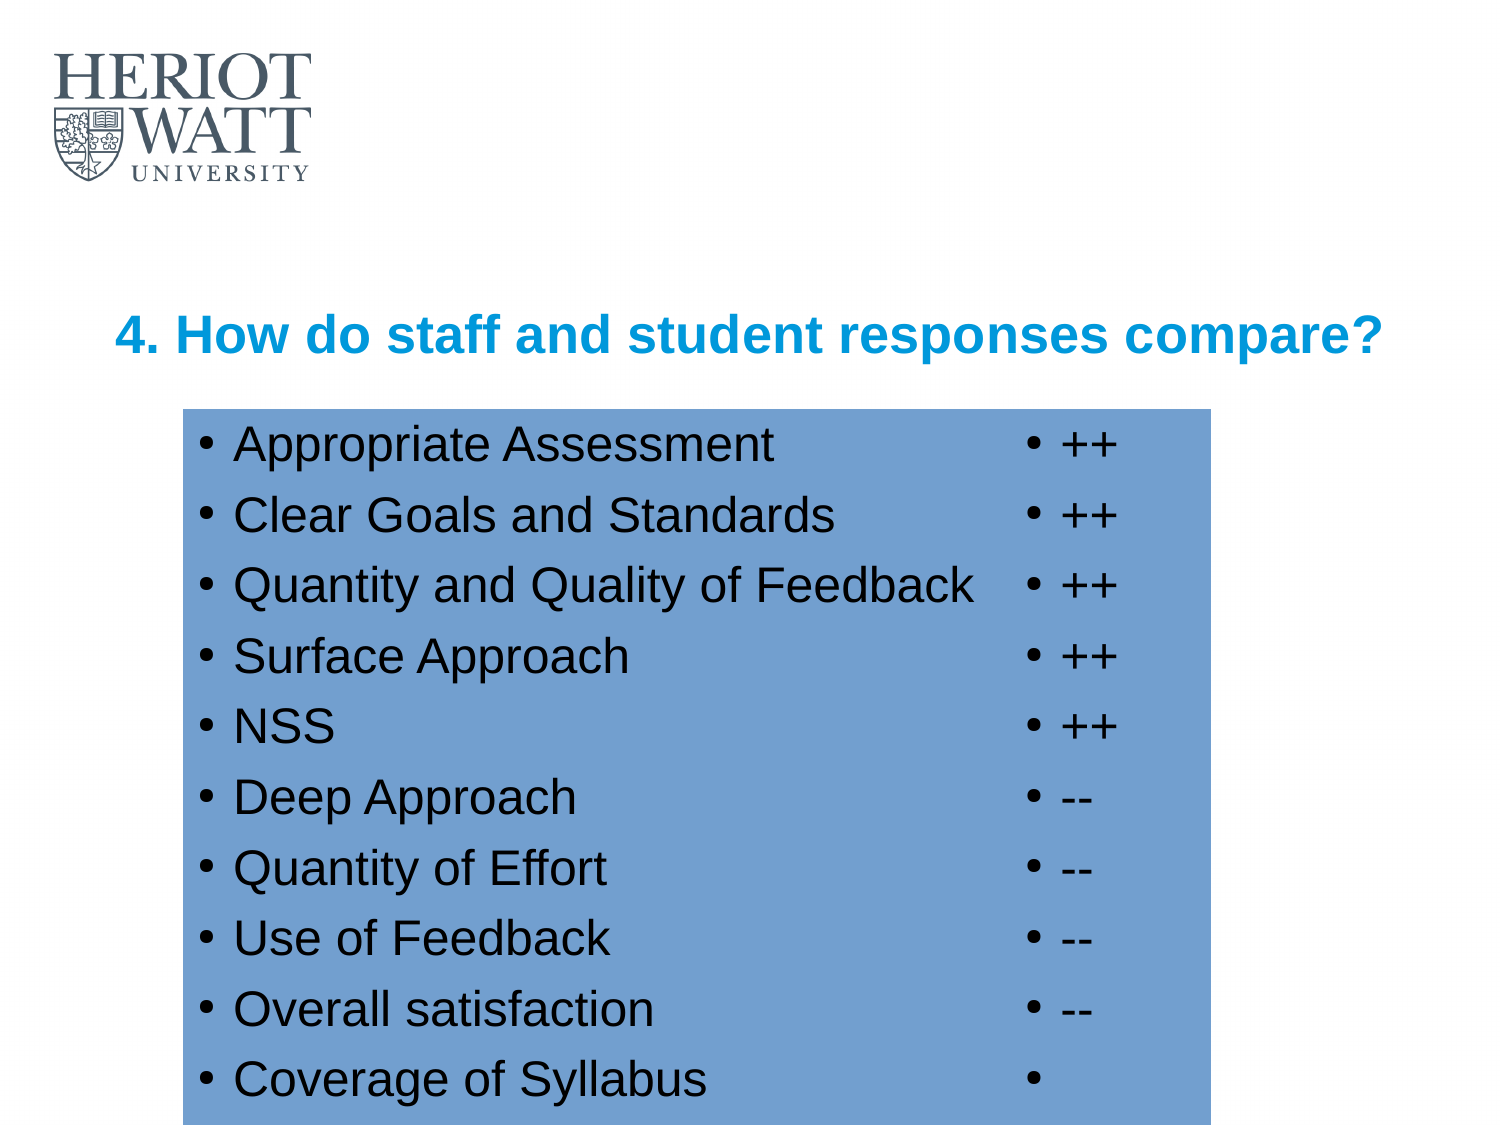

# 4. How do staff and student responses compare?
| Appropriate Assessment | ++ |
| --- | --- |
| Clear Goals and Standards | ++ |
| Quantity and Quality of Feedback | ++ |
| Surface Approach | ++ |
| NSS | ++ |
| Deep Approach | -- |
| Quantity of Effort | -- |
| Use of Feedback | -- |
| Overall satisfaction | -- |
| Coverage of Syllabus | |
| Learning from the Examination | |